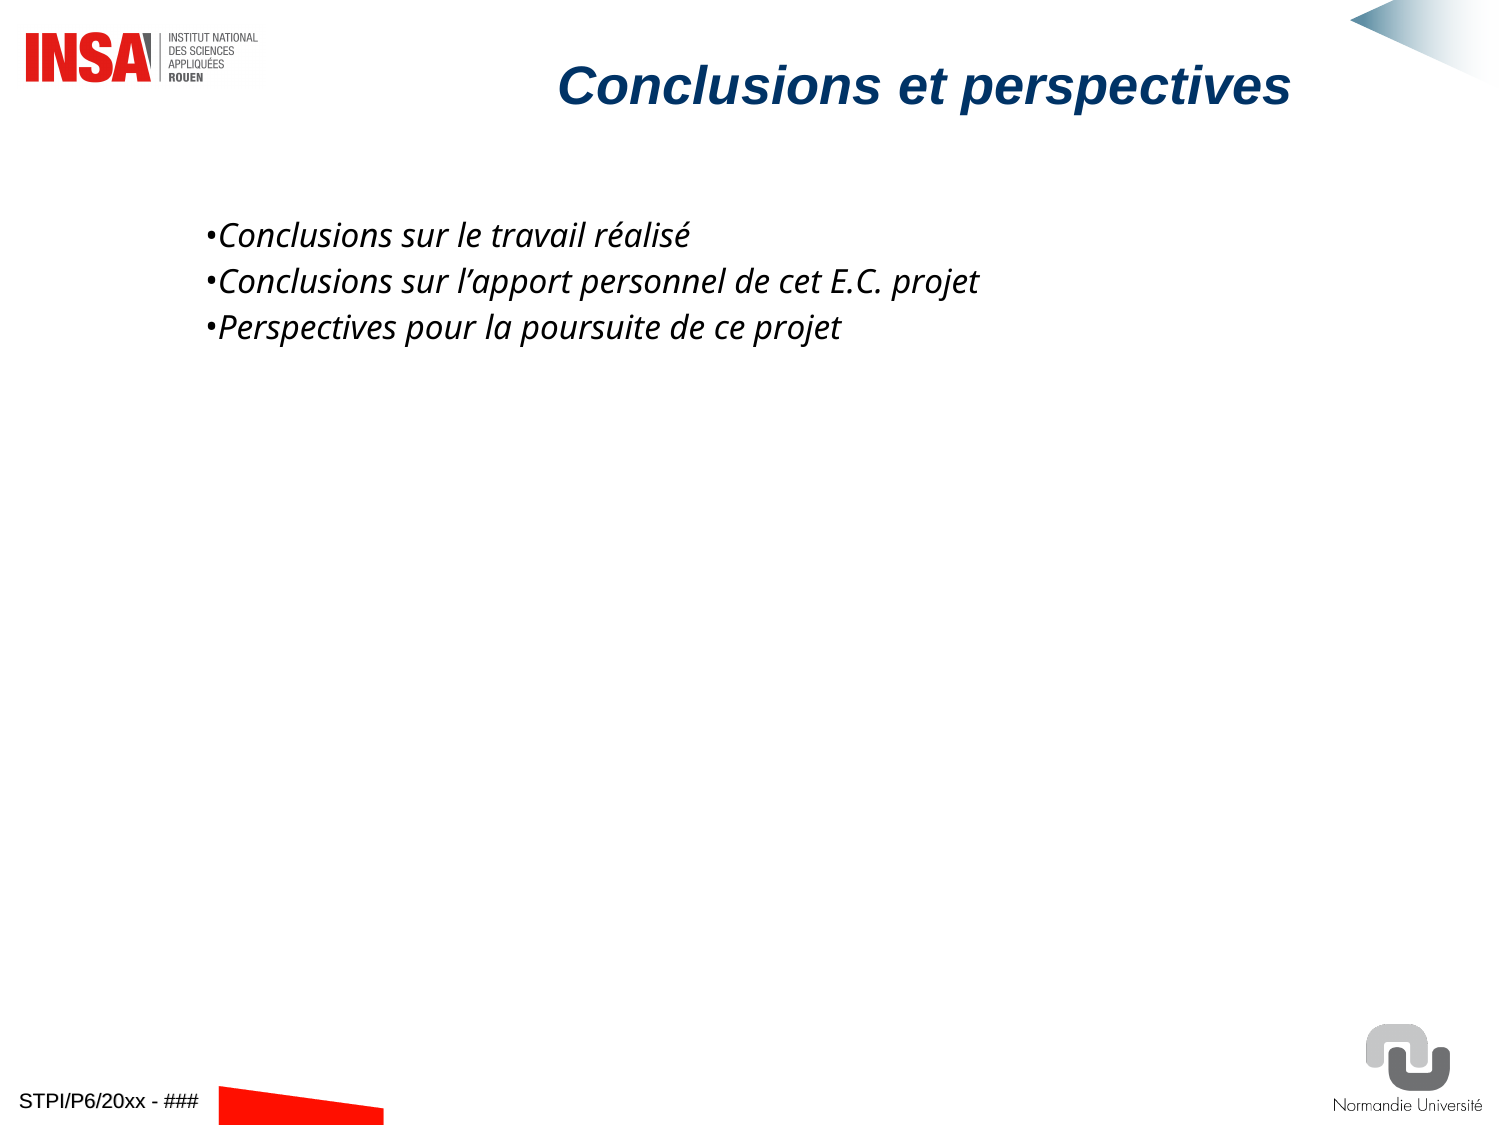

Conclusions et perspectives
Conclusions sur le travail réalisé
Conclusions sur l’apport personnel de cet E.C. projet
Perspectives pour la poursuite de ce projet